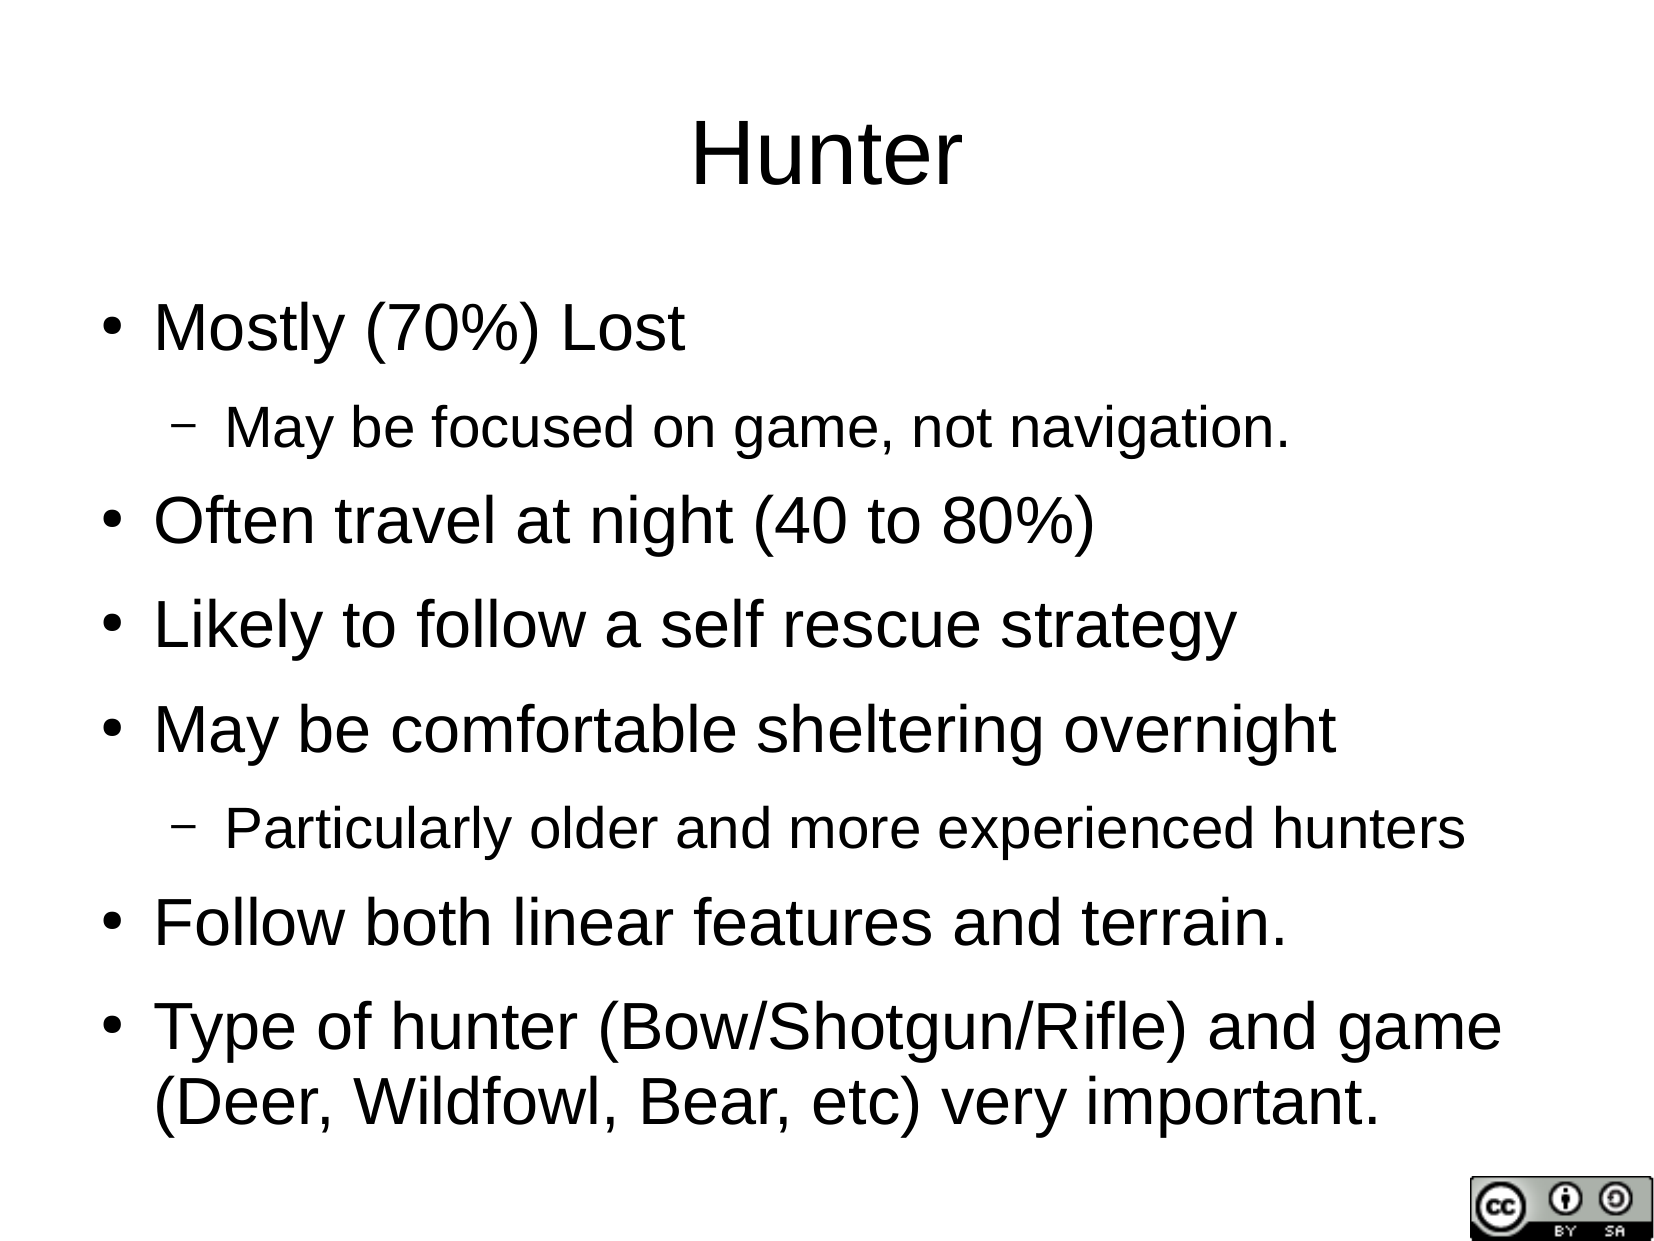

# Hunter
Mostly (70%) Lost
May be focused on game, not navigation.
Often travel at night (40 to 80%)
Likely to follow a self rescue strategy
May be comfortable sheltering overnight
Particularly older and more experienced hunters
Follow both linear features and terrain.
Type of hunter (Bow/Shotgun/Rifle) and game (Deer, Wildfowl, Bear, etc) very important.